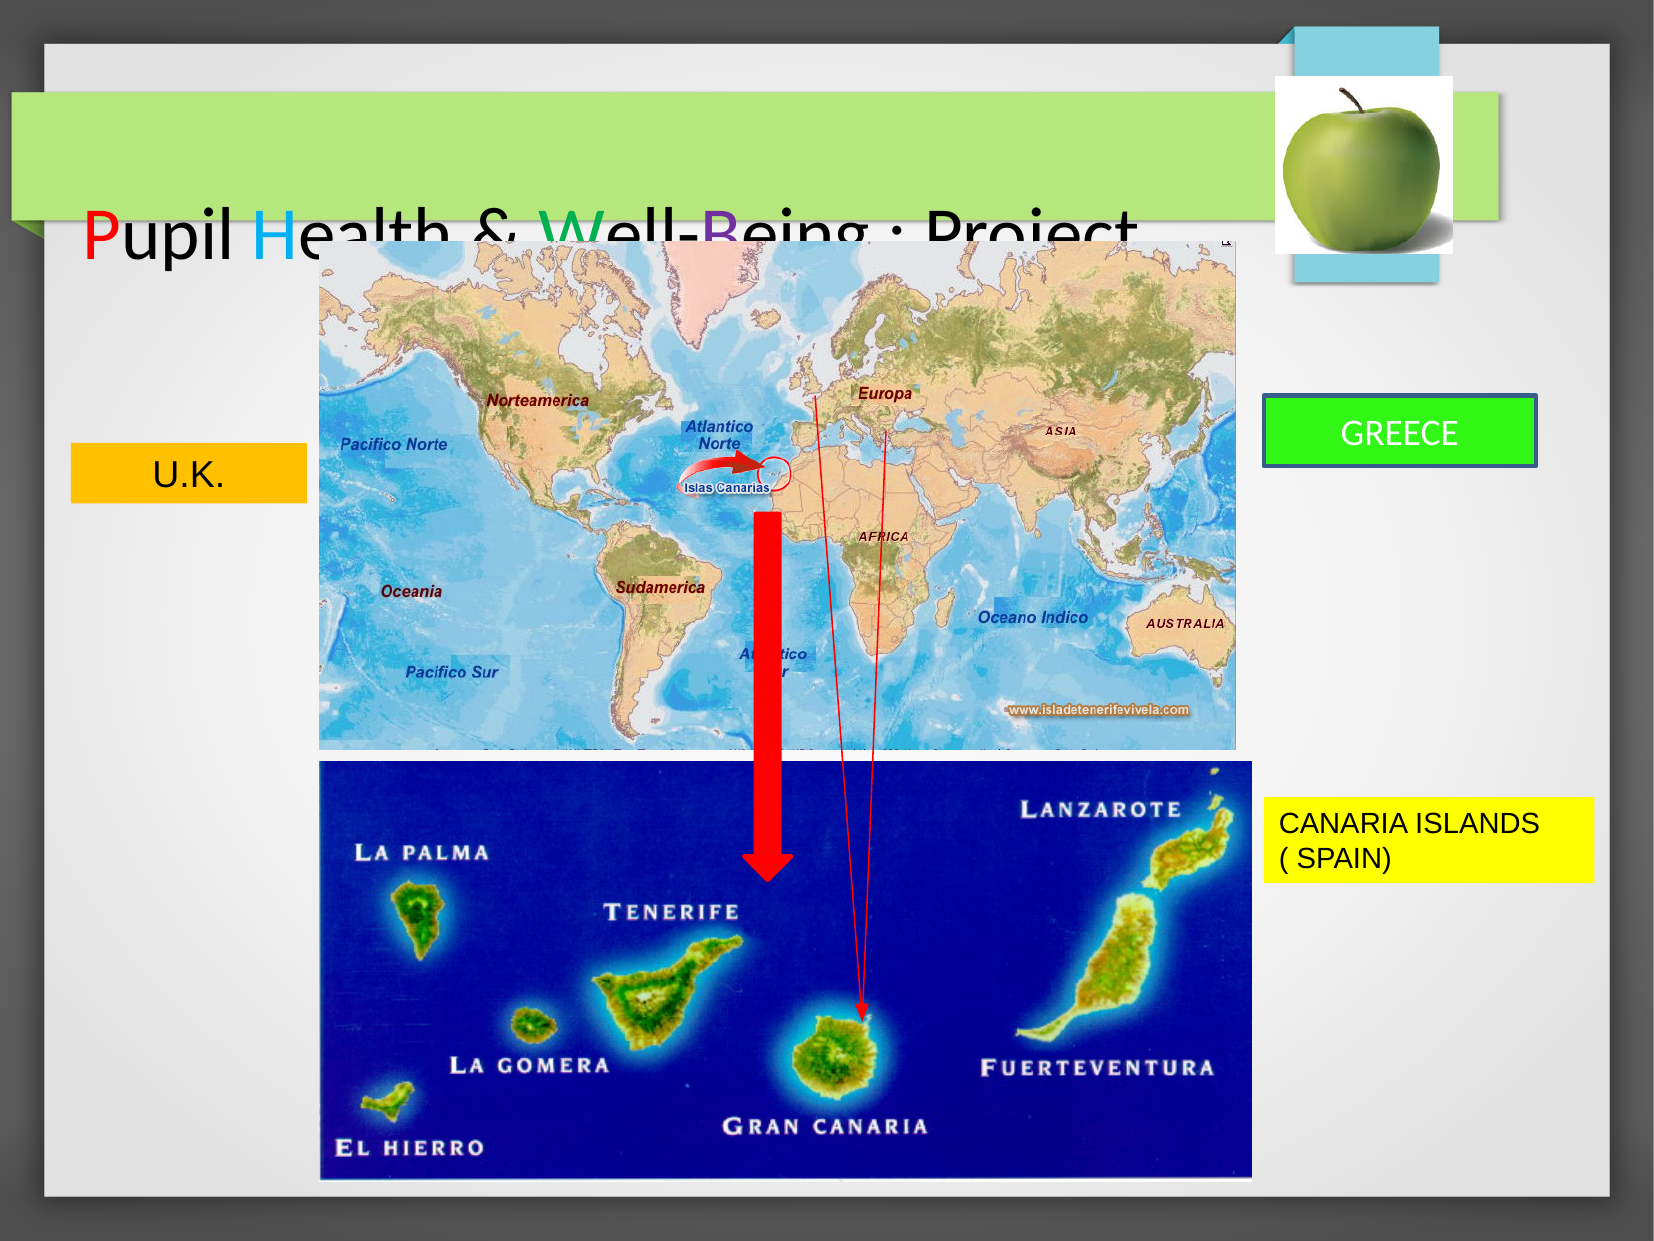

# Pupil Health & Well-Being : Project
GREECE
U.K.
CANARIA ISLANDS
( SPAIN)